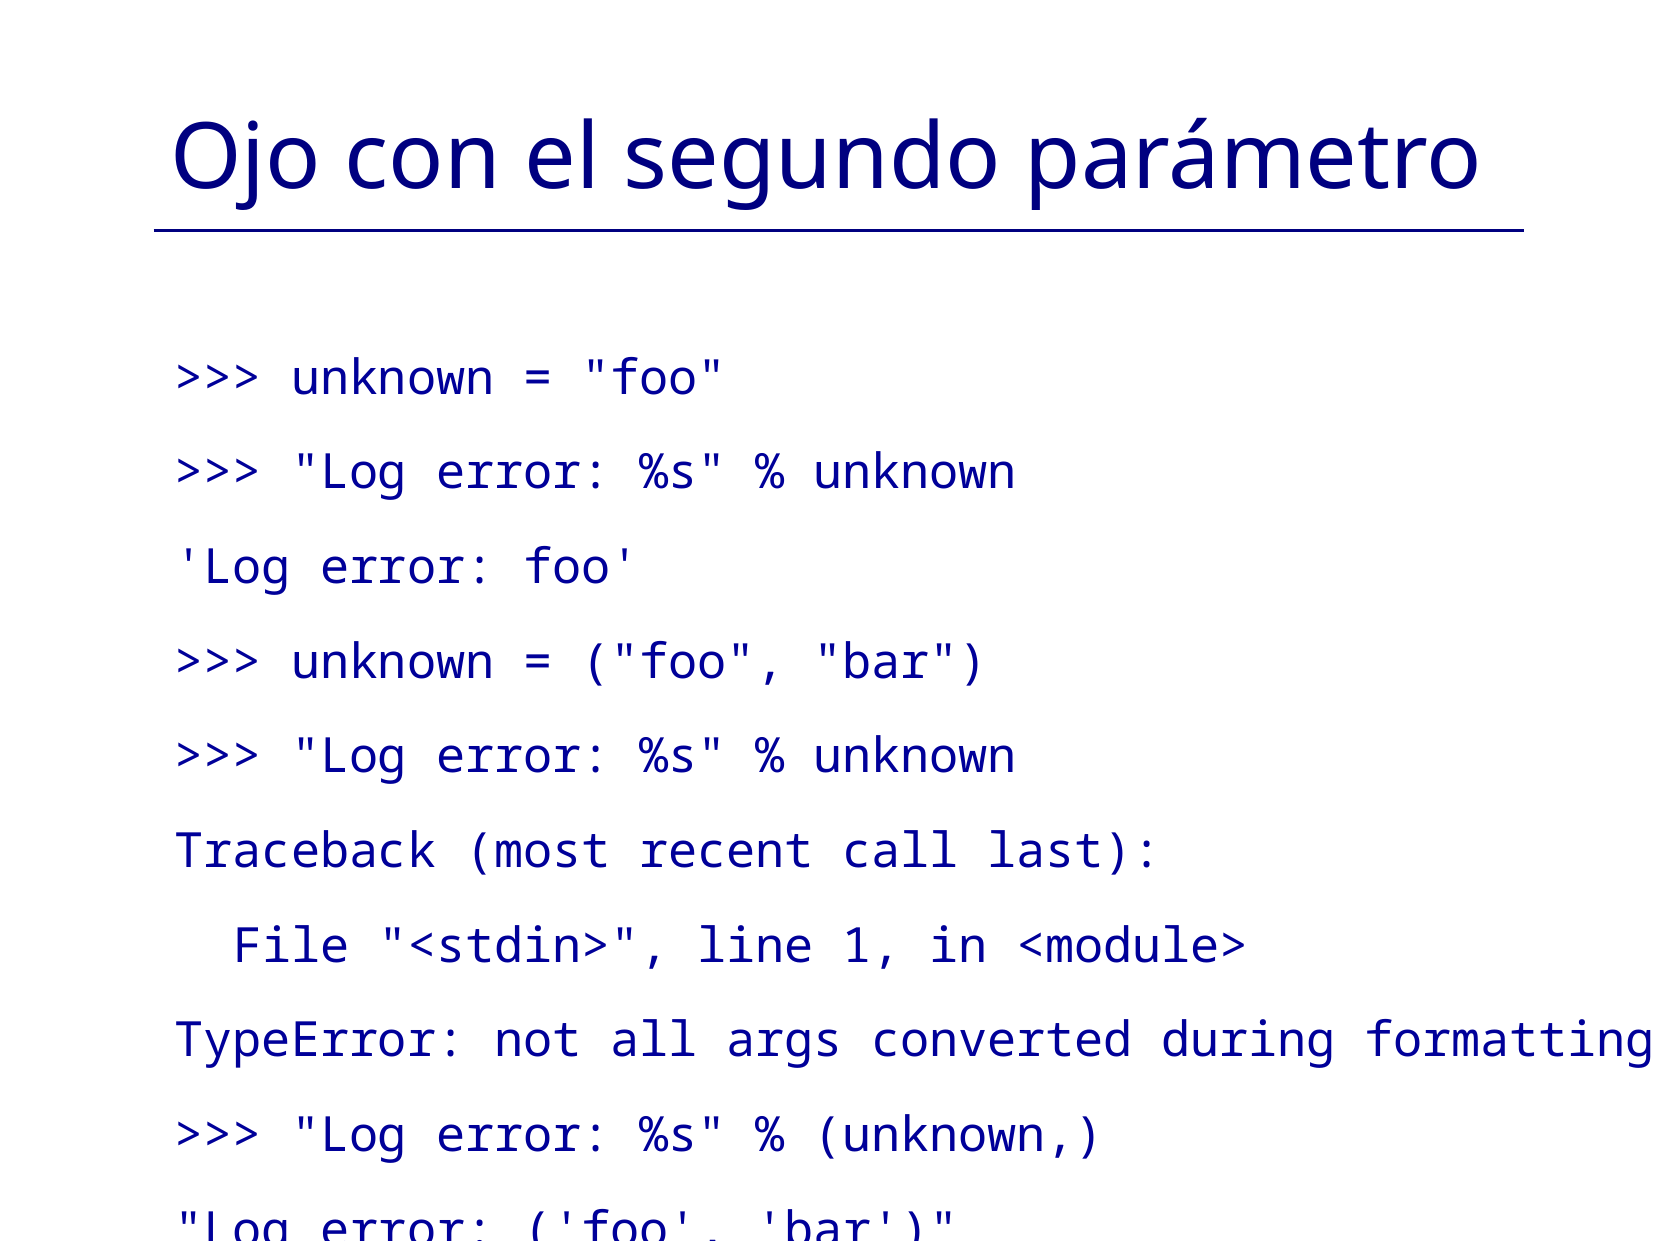

# Ojo con el segundo parámetro
>>> unknown = "foo"
>>> "Log error: %s" % unknown
'Log error: foo'
>>> unknown = ("foo", "bar")
>>> "Log error: %s" % unknown
Traceback (most recent call last):
 File "<stdin>", line 1, in <module>
TypeError: not all args converted during formatting
>>> "Log error: %s" % (unknown,)
"Log error: ('foo', 'bar')"